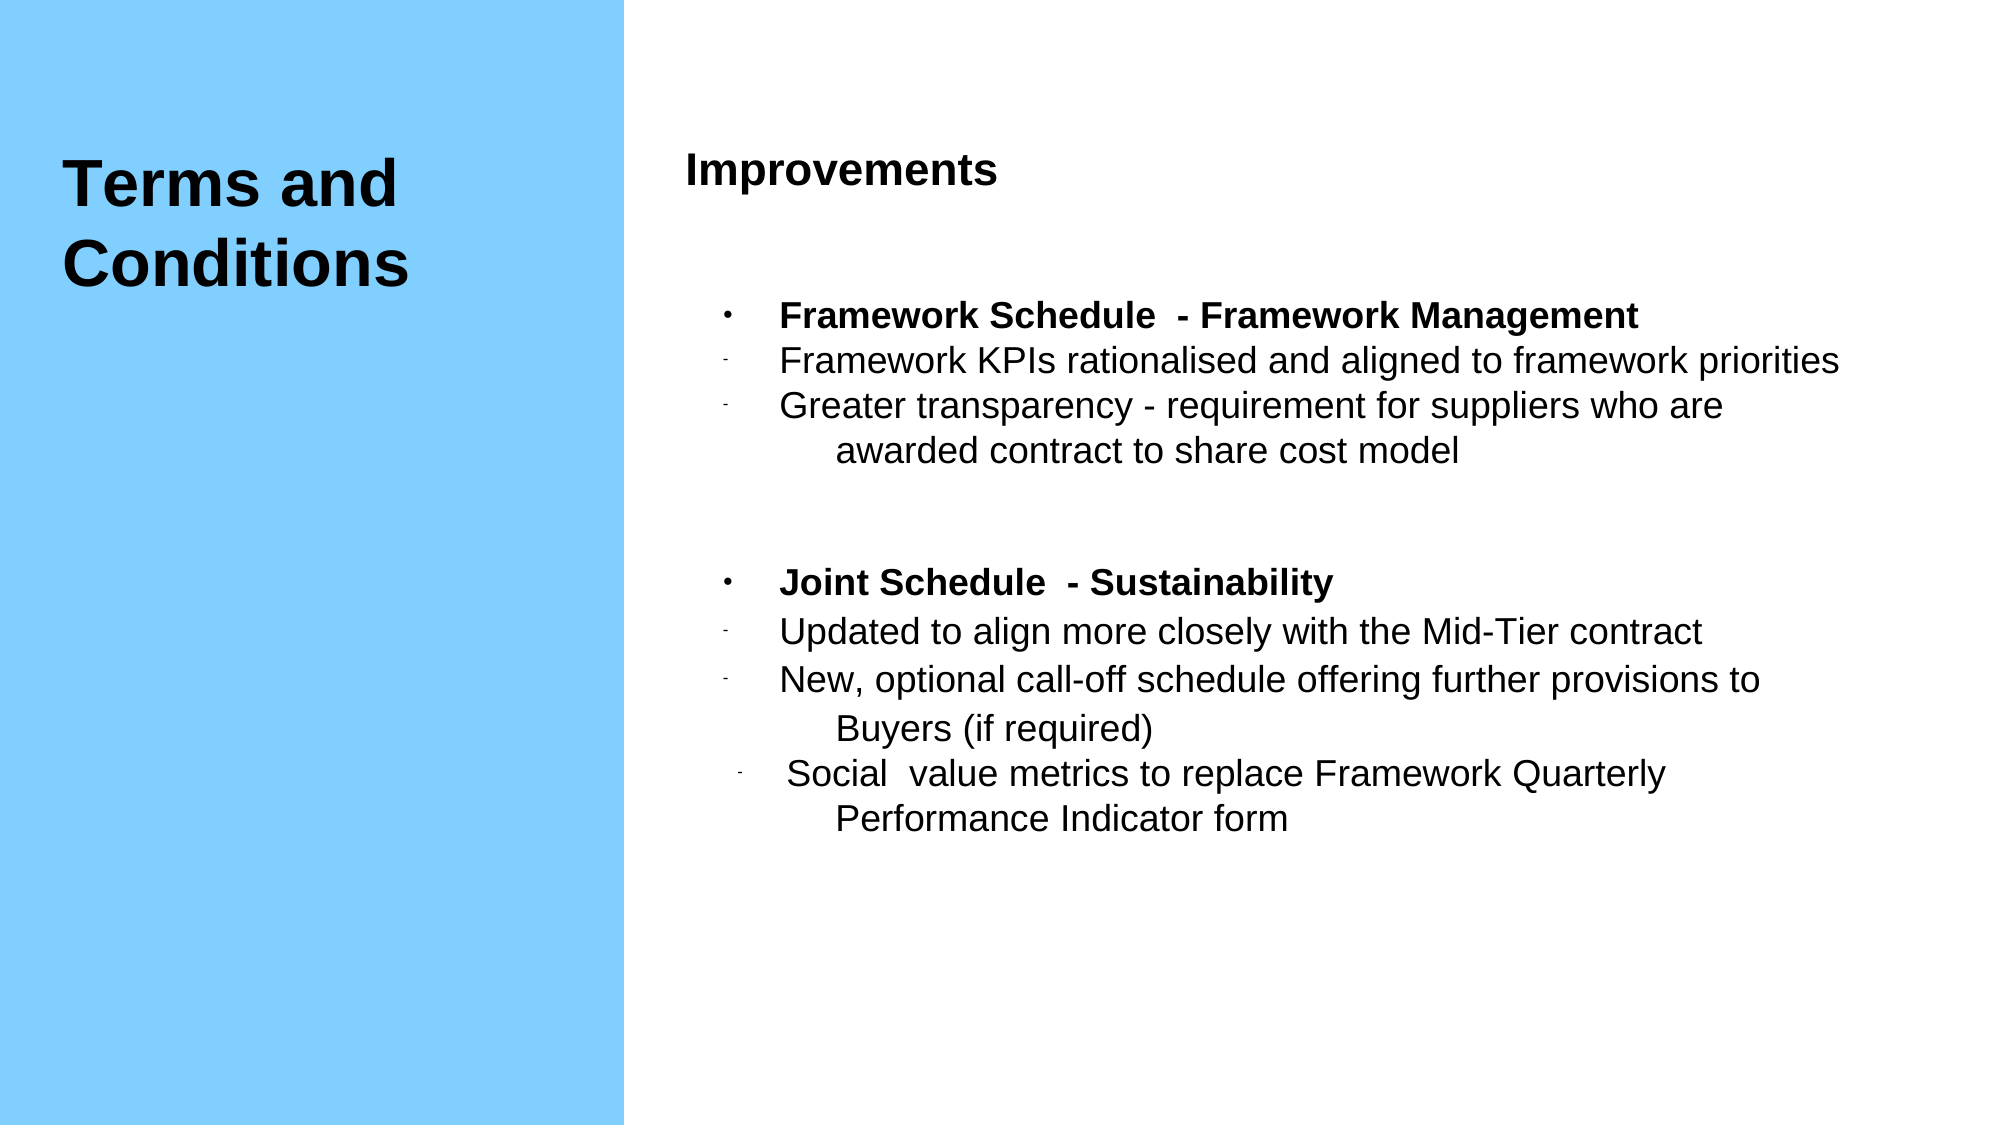

Terms and Conditions
# Improvements
Framework Schedule - Framework Management
Framework KPIs rationalised and aligned to framework priorities
Greater transparency - requirement for suppliers who are awarded contract to share cost model
Joint Schedule - Sustainability
Updated to align more closely with the Mid-Tier contract
New, optional call-off schedule offering further provisions to Buyers (if required)
Social value metrics to replace Framework Quarterly Performance Indicator form